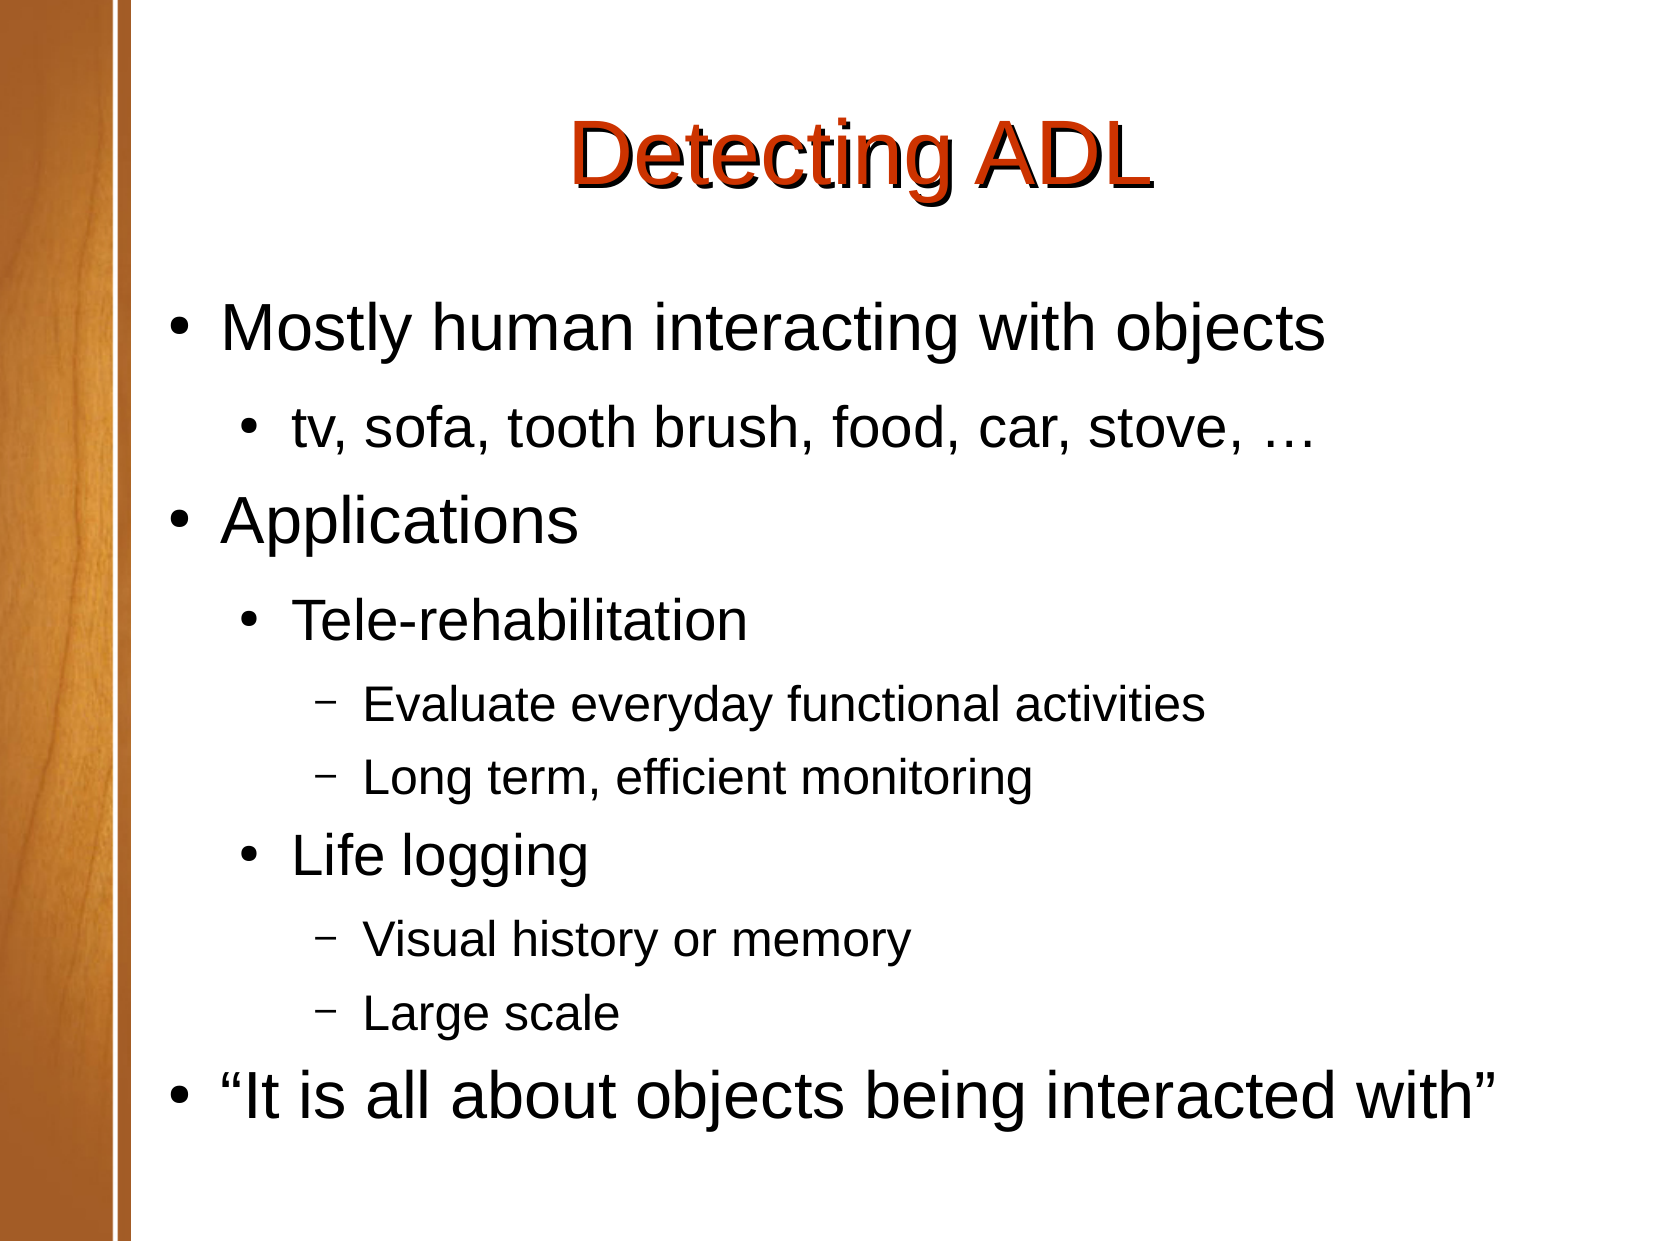

# Detecting ADL
Mostly human interacting with objects
tv, sofa, tooth brush, food, car, stove, …
Applications
Tele-rehabilitation
Evaluate everyday functional activities
Long term, efficient monitoring
Life logging
Visual history or memory
Large scale
“It is all about objects being interacted with”